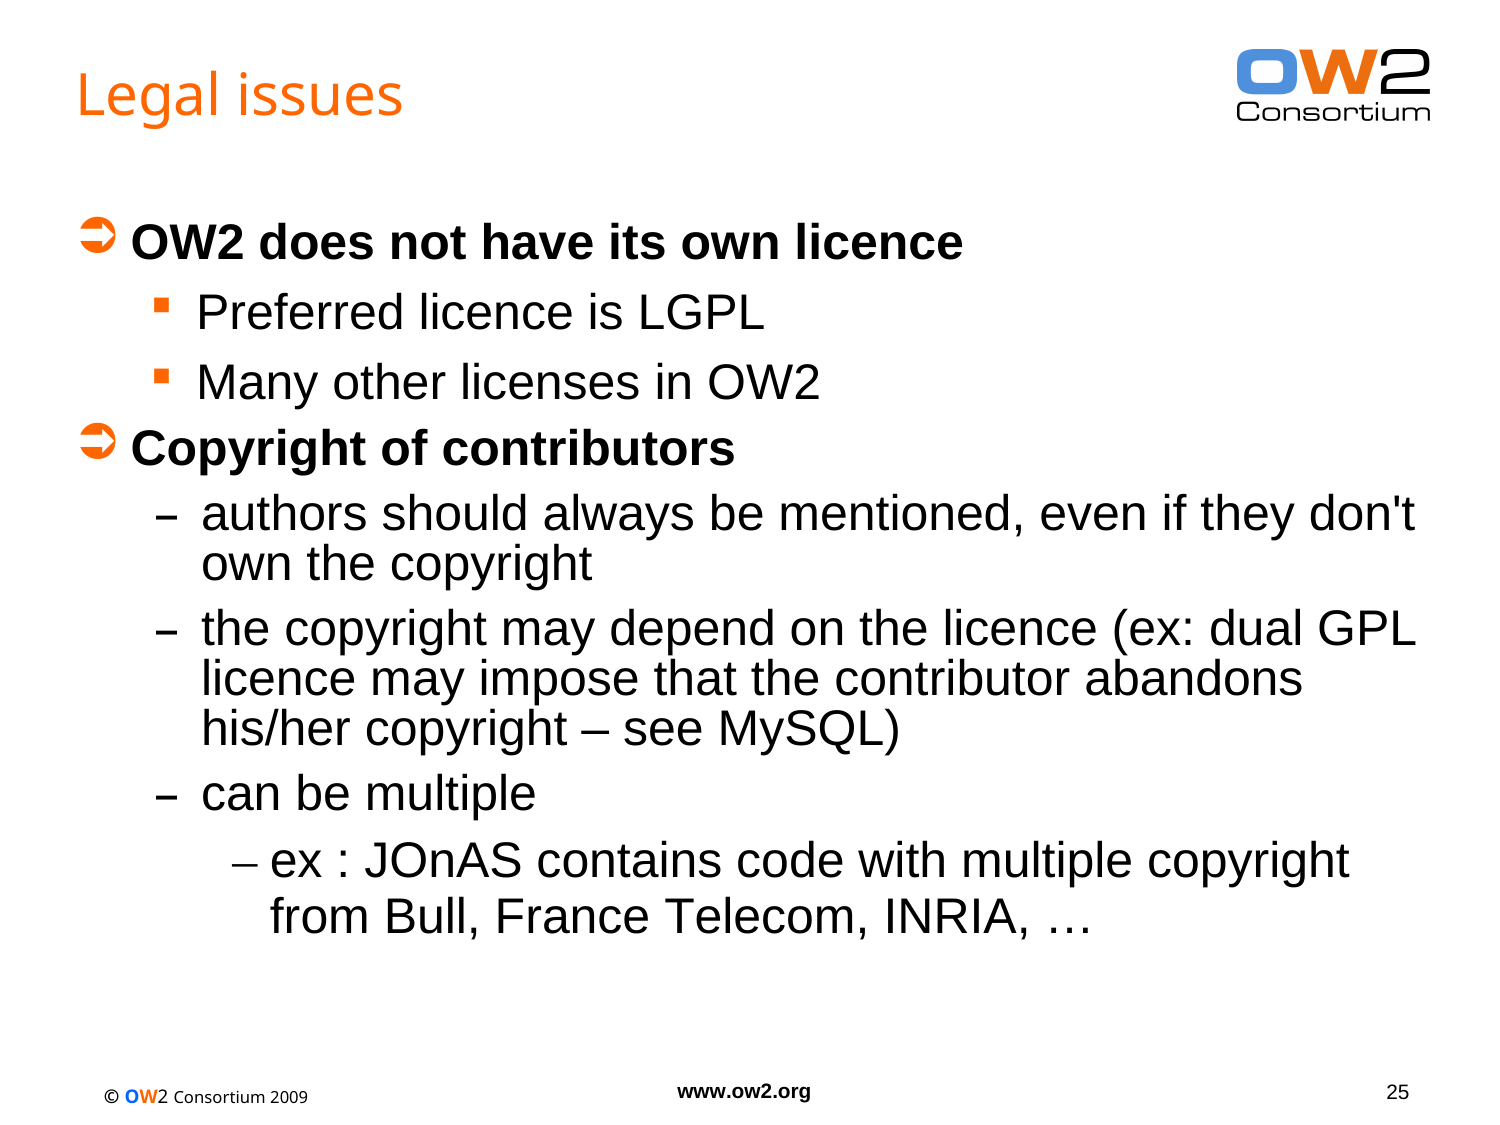

# Legal issues
OW2 does not have its own licence
Preferred licence is LGPL
Many other licenses in OW2
Copyright of contributors
authors should always be mentioned, even if they don't own the copyright
the copyright may depend on the licence (ex: dual GPL licence may impose that the contributor abandons his/her copyright – see MySQL)
can be multiple
ex : JOnAS contains code with multiple copyright from Bull, France Telecom, INRIA, …
25